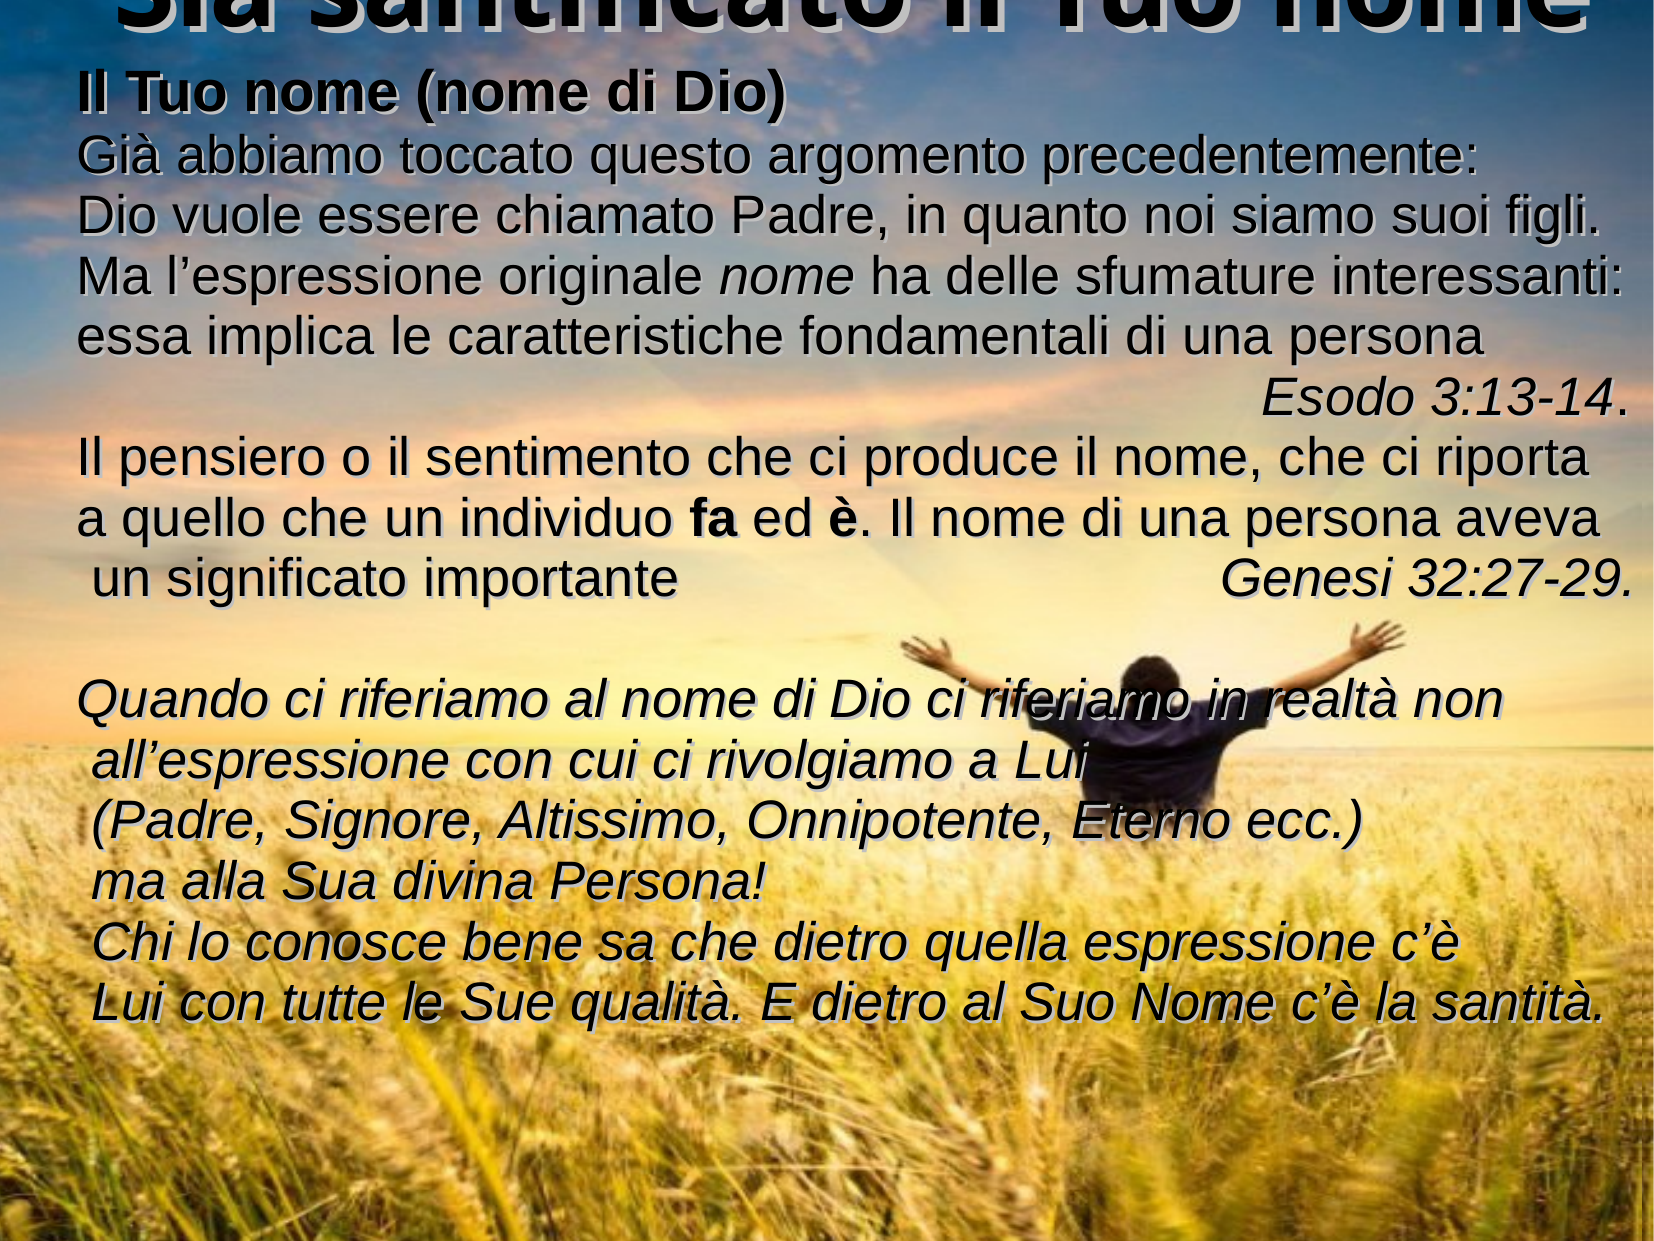

Introduzione
La cameretta.
 Ma tu, quando preghi, entra nella tua cameretta (Matteo 6:6).
Ma tu – questo implica che tu sei chiamato alla vera preghiera,
alla vera adorazione, alla vera comunione con Dio Padre!
 Dio ha delle richieste precise riguardo chi vuole adorarLo
 Giovanni 4:23,24.
 Gesù introduce un concetto caro a tutti i credenti risvegliati e ripieni dello
 Spirito Santo: la preghiera personale; è nella preghiera nascosta che
 Dio più si rivela; è la tua invocazione fervente e silenziosa che più gli è
 gradita; è il tuo grido nella valle dell’umiliazione, o la tua lode sul monte
 della vittoria che salgono come profumo soave al Suo trono.
 Fa’ orazione al Padre tuo che è nel segreto.
Dio è un Dio che si nasconde agli empi, ma che si rivela e rivela le Sue
meraviglie solo a quanti lo cercano Matteo 11:25.
Introduzione
Sia santificato il Tuo nome
Il Tuo nome (nome di Dio)
Già abbiamo toccato questo argomento precedentemente:
Dio vuole essere chiamato Padre, in quanto noi siamo suoi figli.
Ma l’espressione originale nome ha delle sfumature interessanti:
essa implica le caratteristiche fondamentali di una persona
 Esodo 3:13-14.
Il pensiero o il sentimento che ci produce il nome, che ci riporta
a quello che un individuo fa ed è. Il nome di una persona aveva
 un significato importante Genesi 32:27-29.
Quando ci riferiamo al nome di Dio ci riferiamo in realtà non
 all’espressione con cui ci rivolgiamo a Lui
 (Padre, Signore, Altissimo, Onnipotente, Eterno ecc.)
 ma alla Sua divina Persona!
 Chi lo conosce bene sa che dietro quella espressione c’è
 Lui con tutte le Sue qualità. E dietro al Suo Nome c’è la santità.